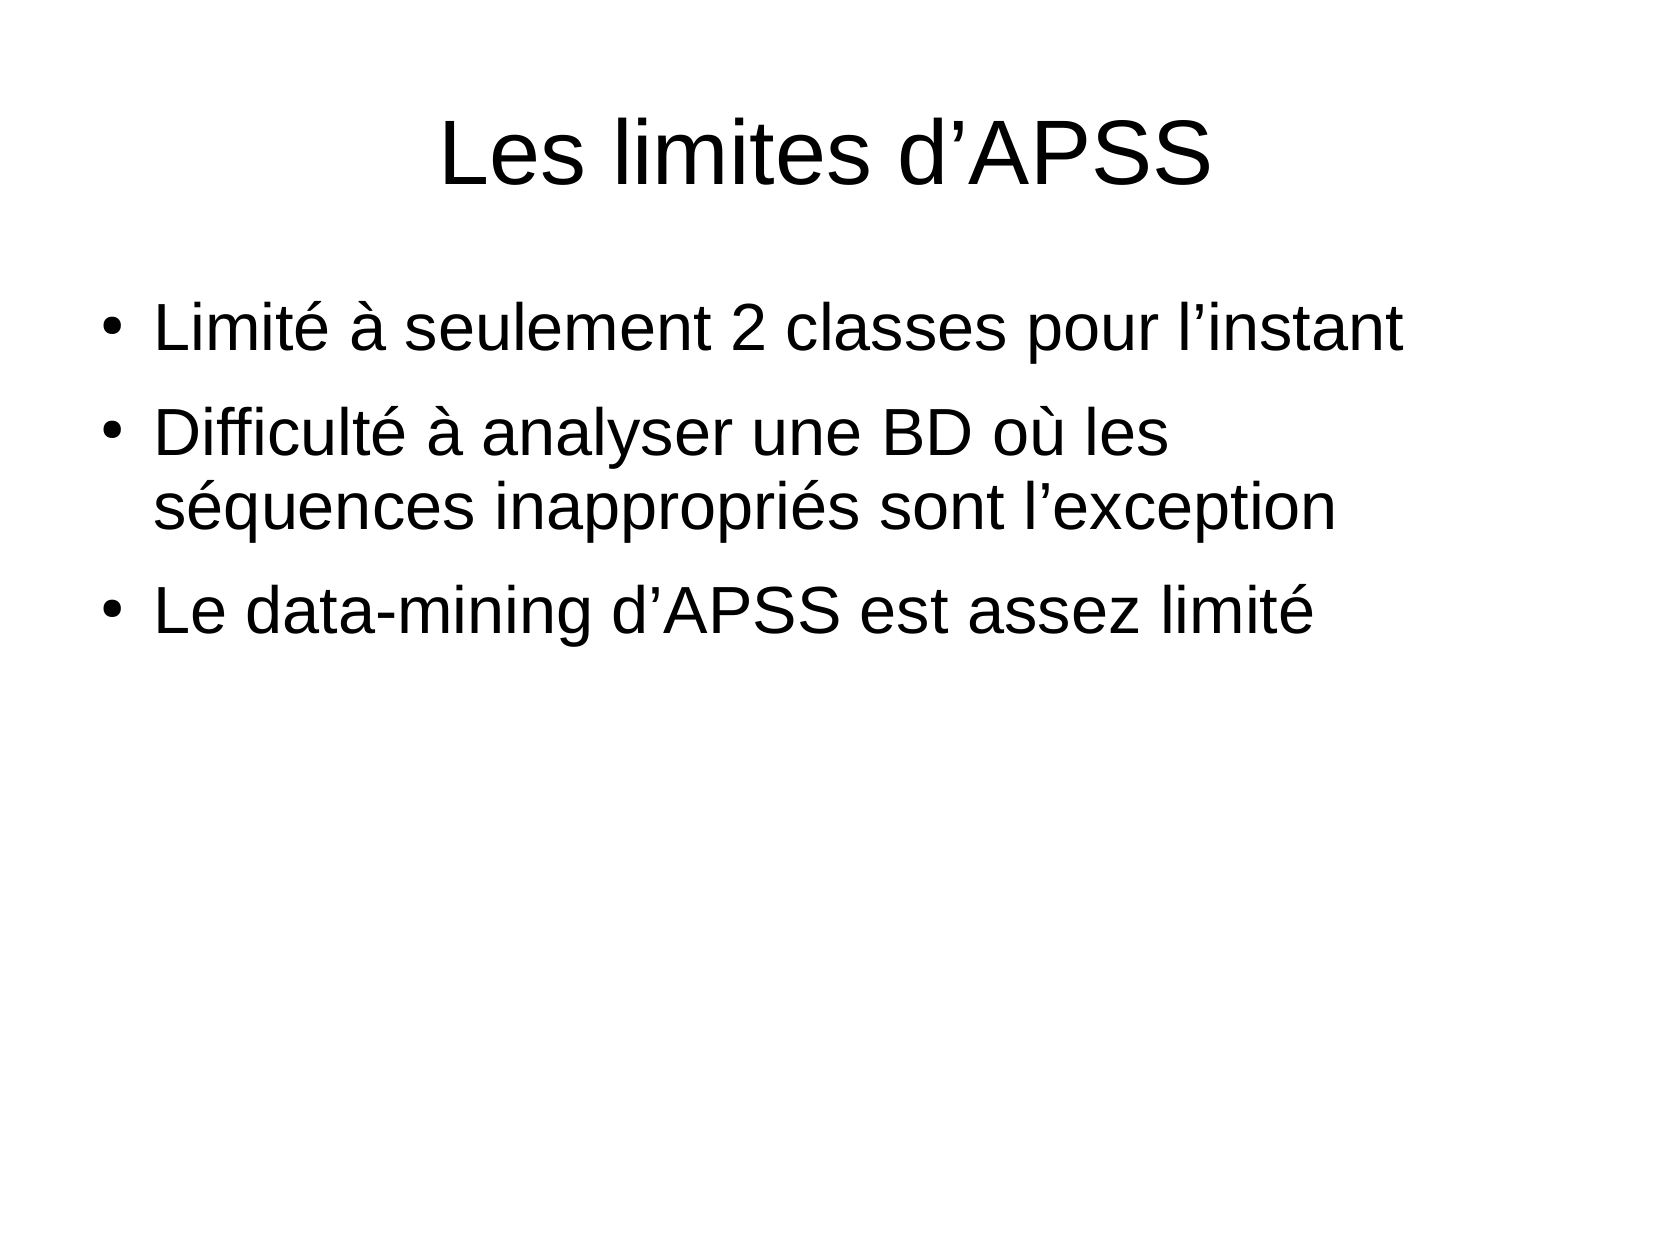

# Les limites d’APSS
Limité à seulement 2 classes pour l’instant
Difficulté à analyser une BD où les 	séquences inappropriés sont l’exception
Le data-mining d’APSS est assez limité